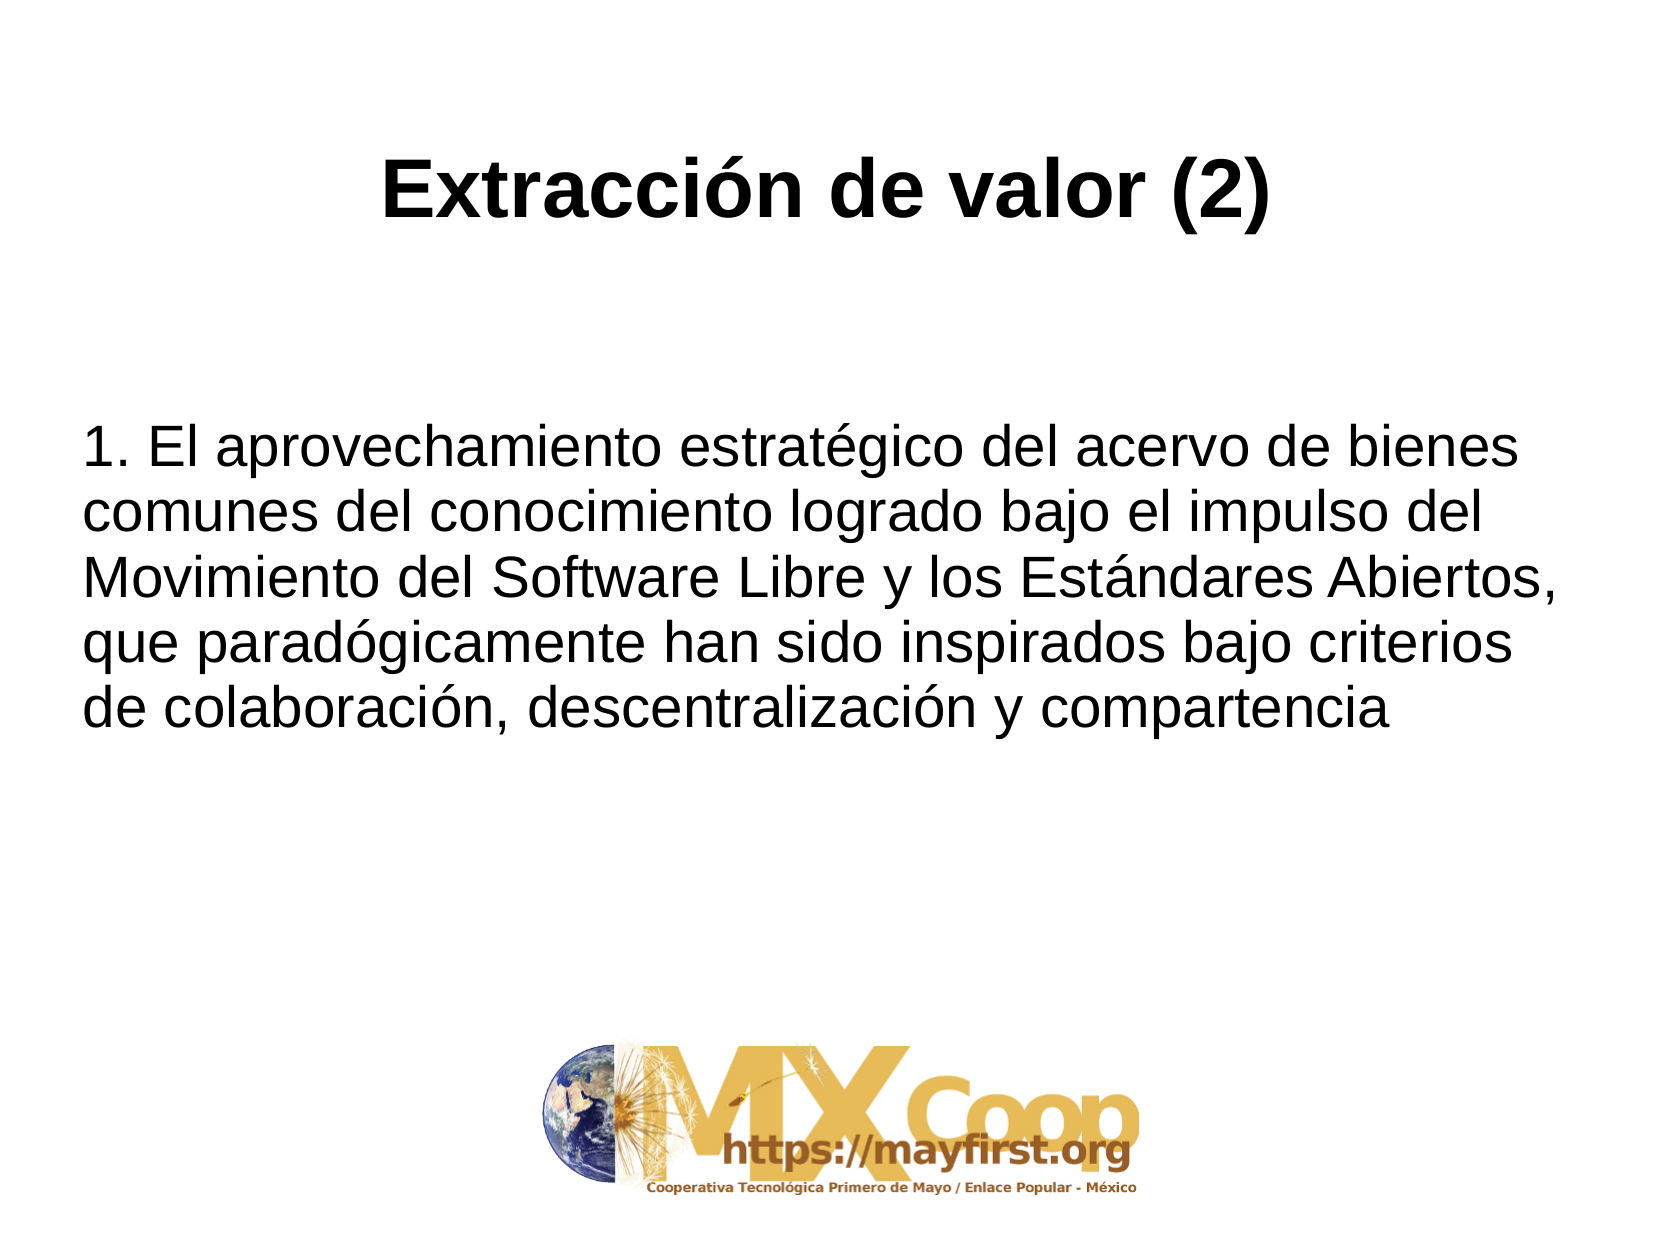

# Extracción de valor (2)
1. El aprovechamiento estratégico del acervo de bienes comunes del conocimiento logrado bajo el impulso del Movimiento del Software Libre y los Estándares Abiertos, que paradógicamente han sido inspirados bajo criterios de colaboración, descentralización y compartencia